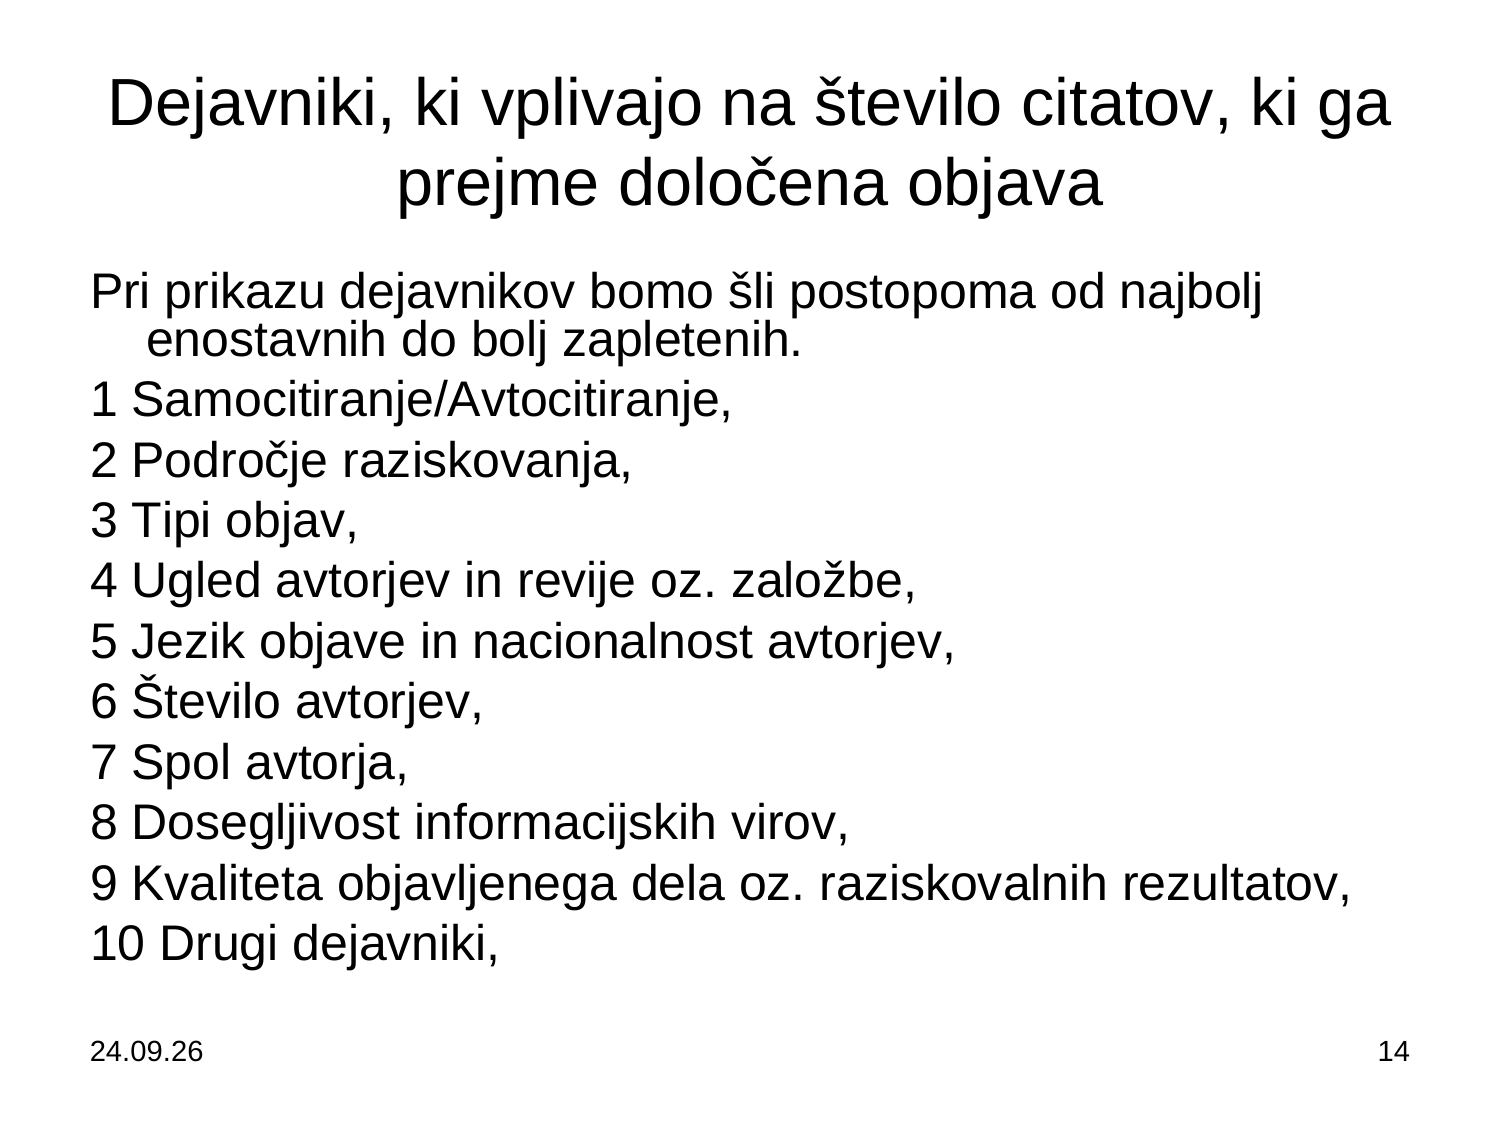

# Dejavniki, ki vplivajo na število citatov, ki ga prejme določena objava
Pri prikazu dejavnikov bomo šli postopoma od najbolj enostavnih do bolj zapletenih.
1 Samocitiranje/Avtocitiranje,
2 Področje raziskovanja,
3 Tipi objav,
4 Ugled avtorjev in revije oz. založbe,
5 Jezik objave in nacionalnost avtorjev,
6 Število avtorjev,
7 Spol avtorja,
8 Dosegljivost informacijskih virov,
9 Kvaliteta objavljenega dela oz. raziskovalnih rezultatov,
10 Drugi dejavniki,